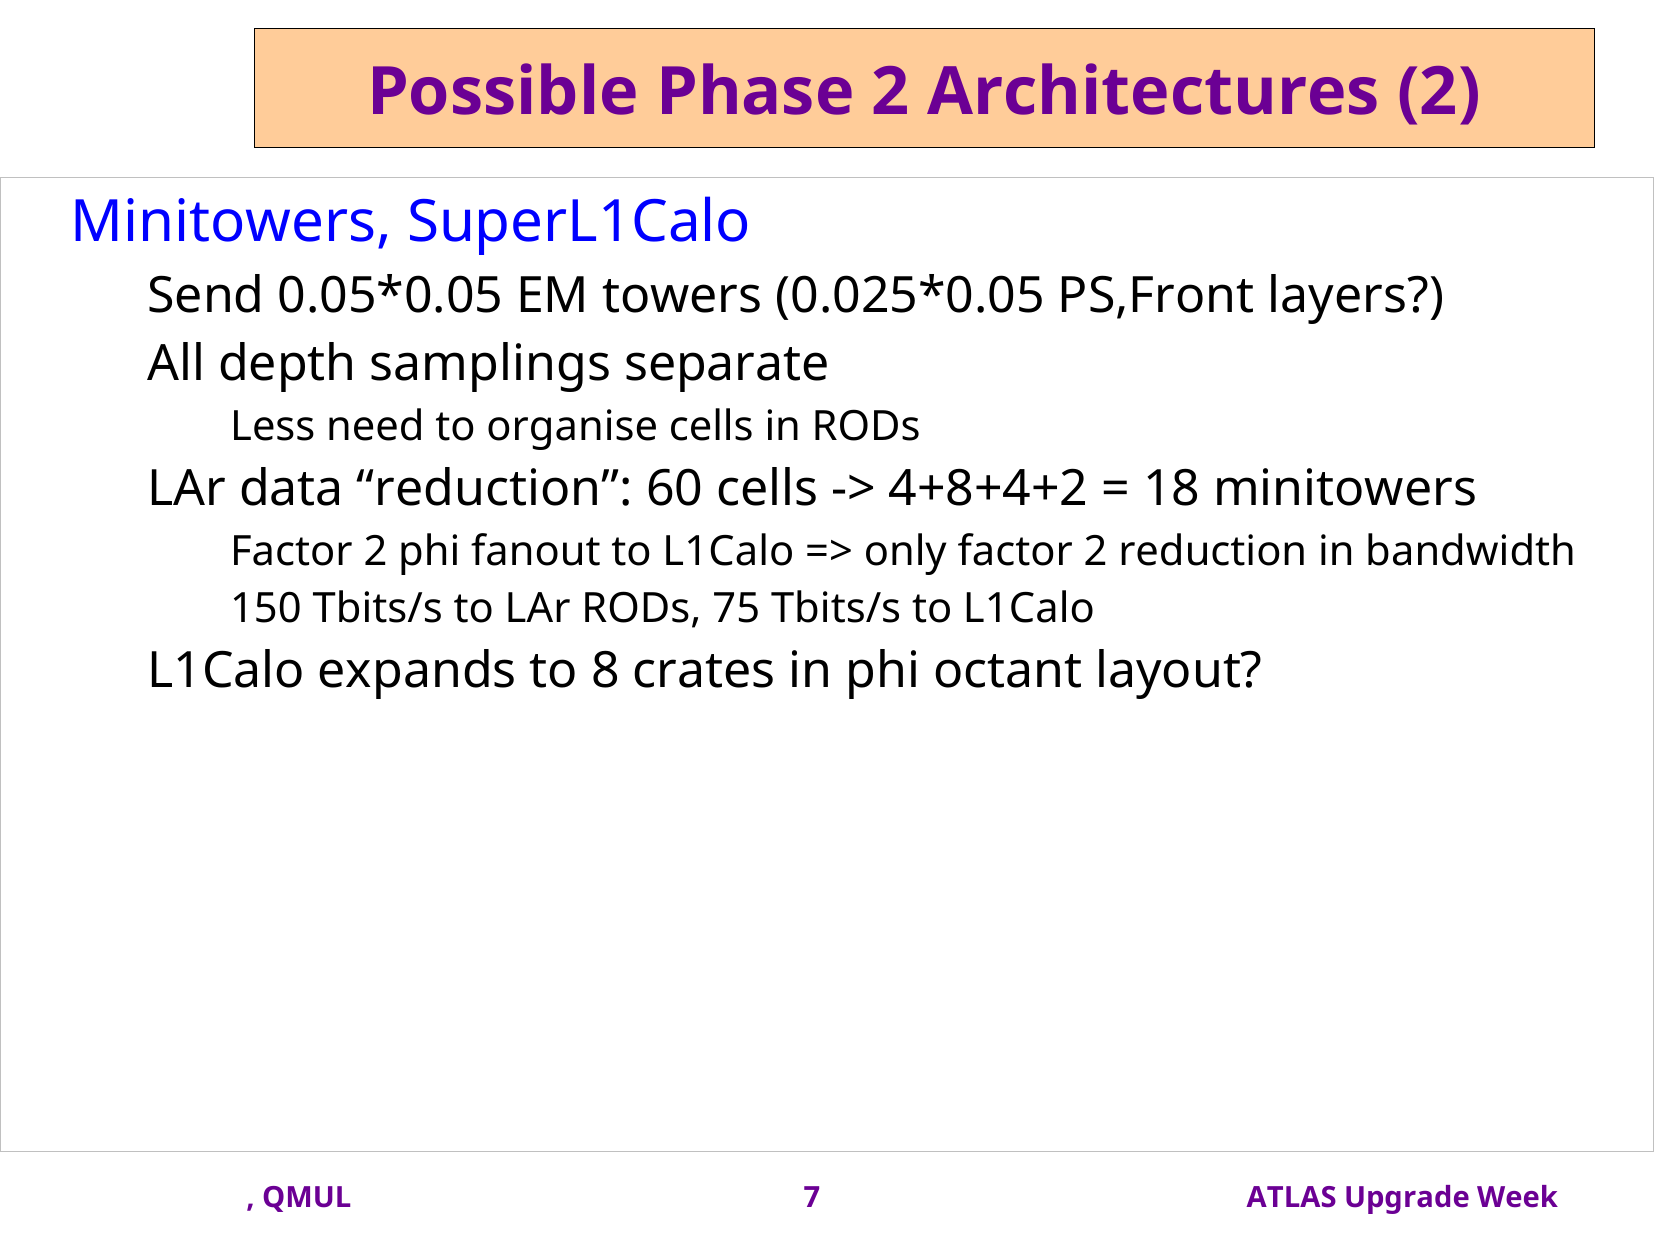

# Possible Phase 2 Architectures (2)
Minitowers, SuperL1Calo
Send 0.05*0.05 EM towers (0.025*0.05 PS,Front layers?)
All depth samplings separate
Less need to organise cells in RODs
LAr data “reduction”: 60 cells -> 4+8+4+2 = 18 minitowers
Factor 2 phi fanout to L1Calo => only factor 2 reduction in bandwidth
150 Tbits/s to LAr RODs, 75 Tbits/s to L1Calo
L1Calo expands to 8 crates in phi octant layout?